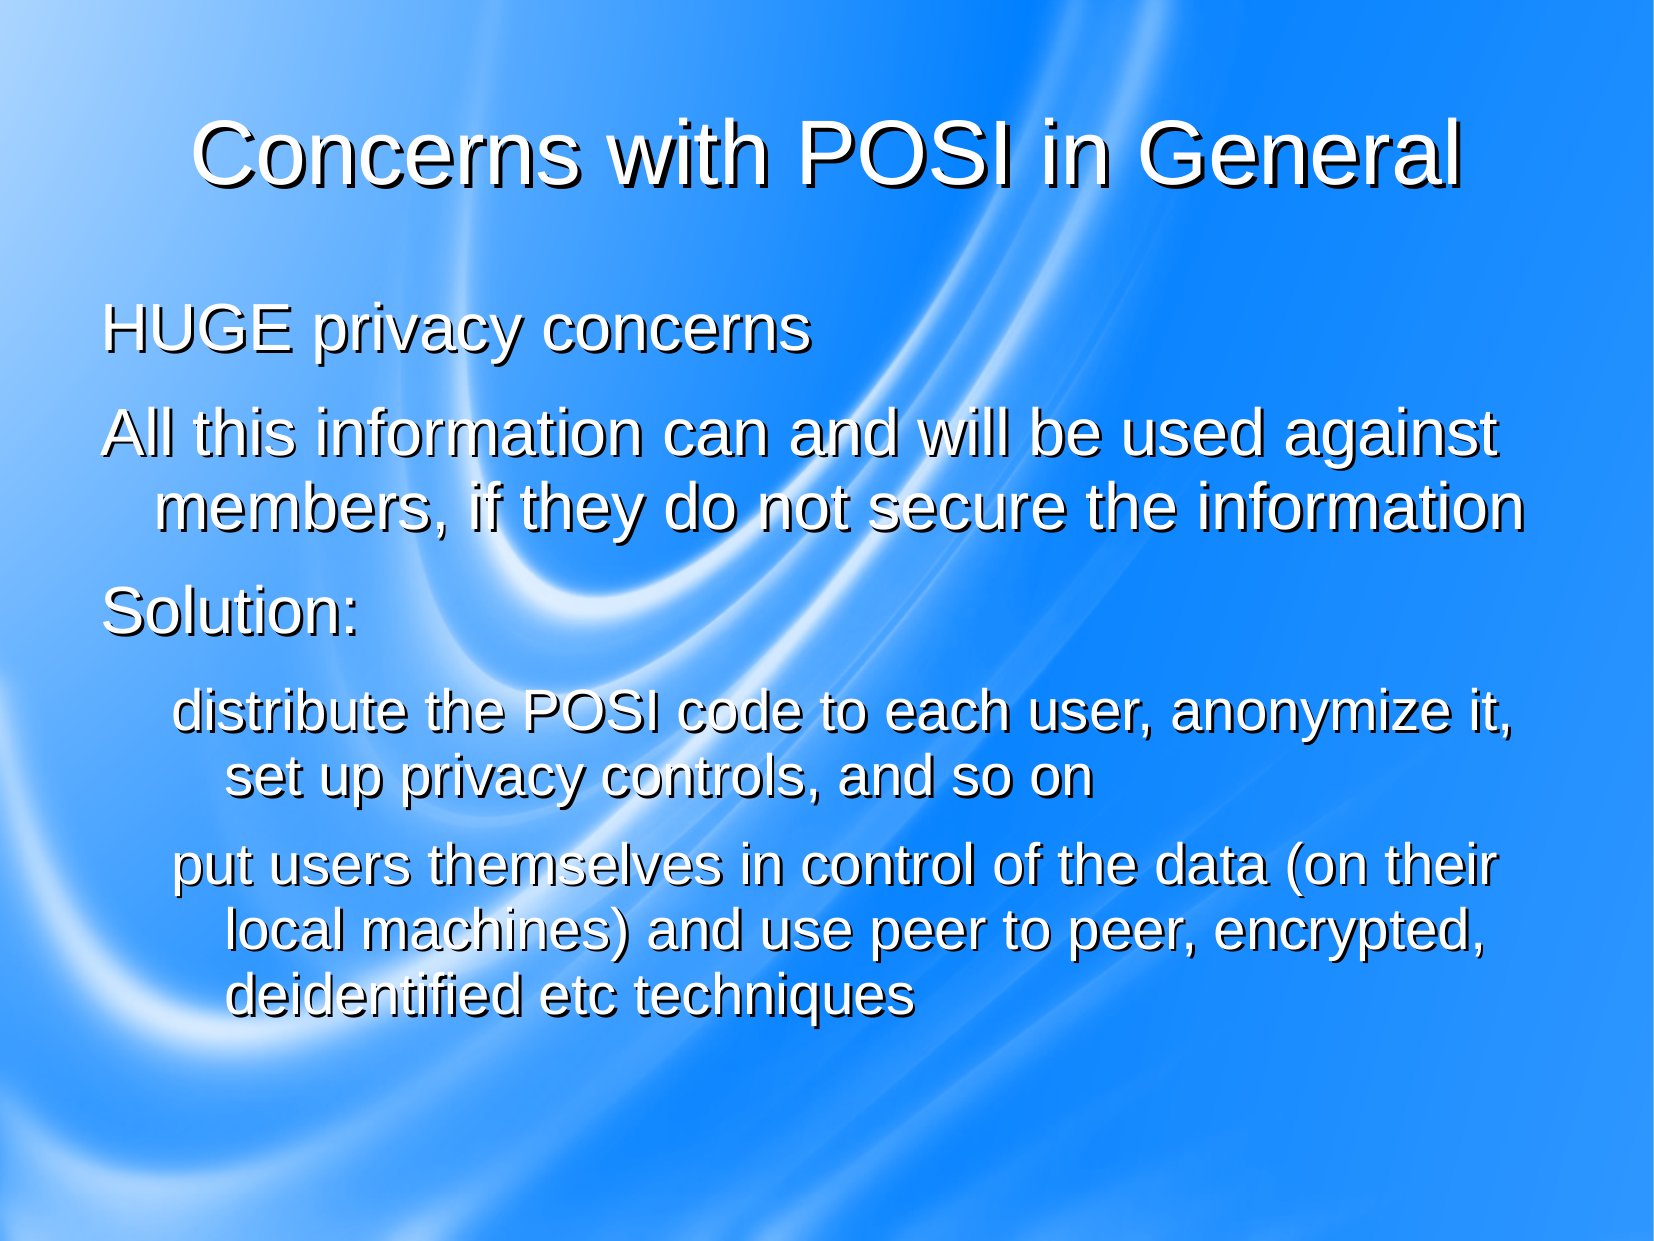

# Concerns with POSI in General
HUGE privacy concerns
All this information can and will be used against members, if they do not secure the information
Solution:
distribute the POSI code to each user, anonymize it, set up privacy controls, and so on
put users themselves in control of the data (on their local machines) and use peer to peer, encrypted, deidentified etc techniques